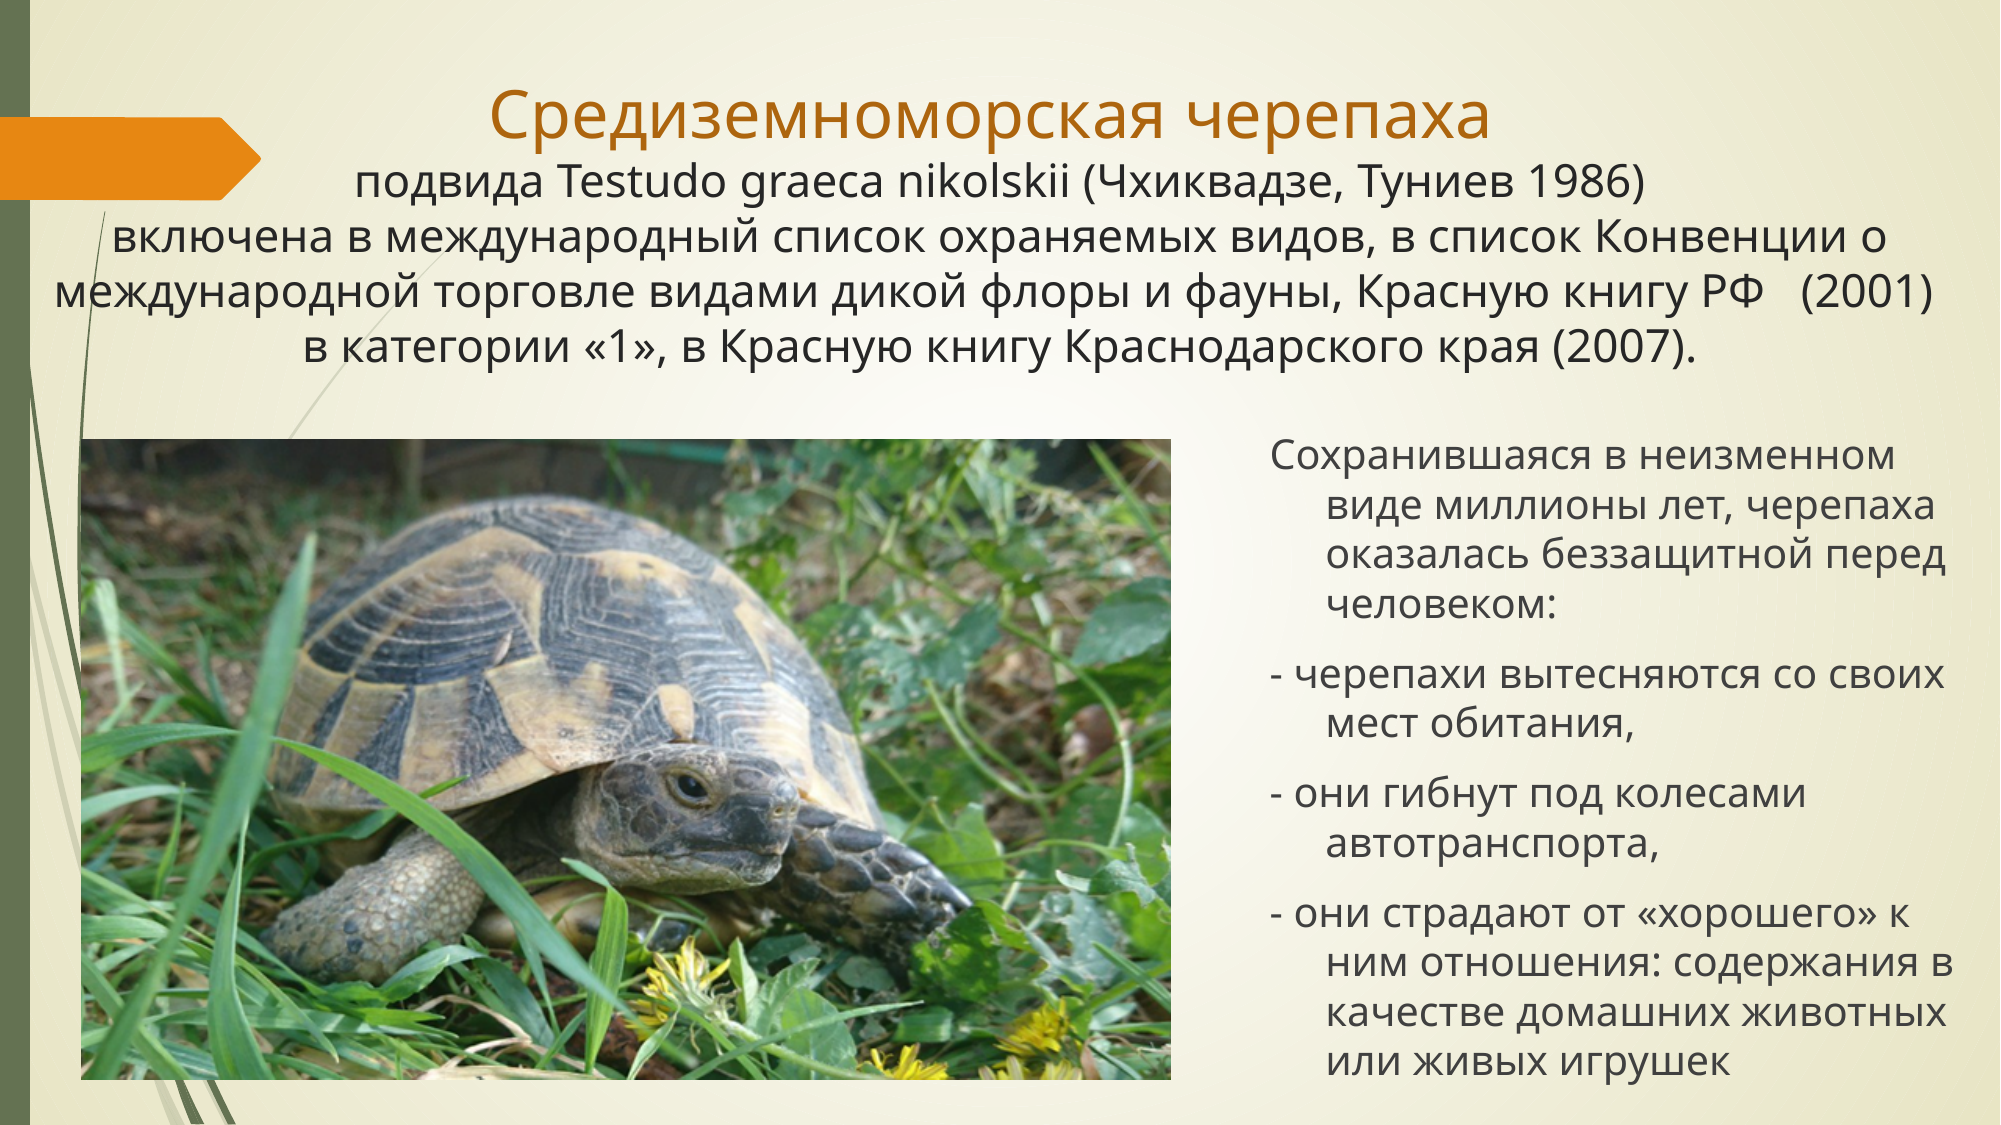

# Средиземноморская черепаха подвида Testudo graeca nikolskii (Чхиквадзе, Туниев 1986) включена в международный список охраняемых видов, в список Конвенции о международной торговле видами дикой флоры и фауны, Красную книгу РФ (2001) в категории «1», в Красную книгу Краснодарского края (2007).
Сохранившаяся в неизменном виде миллионы лет, черепаха оказалась беззащитной перед человеком:
- черепахи вытесняются со своих мест обитания,
- они гибнут под колесами автотранспорта,
- они страдают от «хорошего» к ним отношения: содержания в качестве домашних животных или живых игрушек